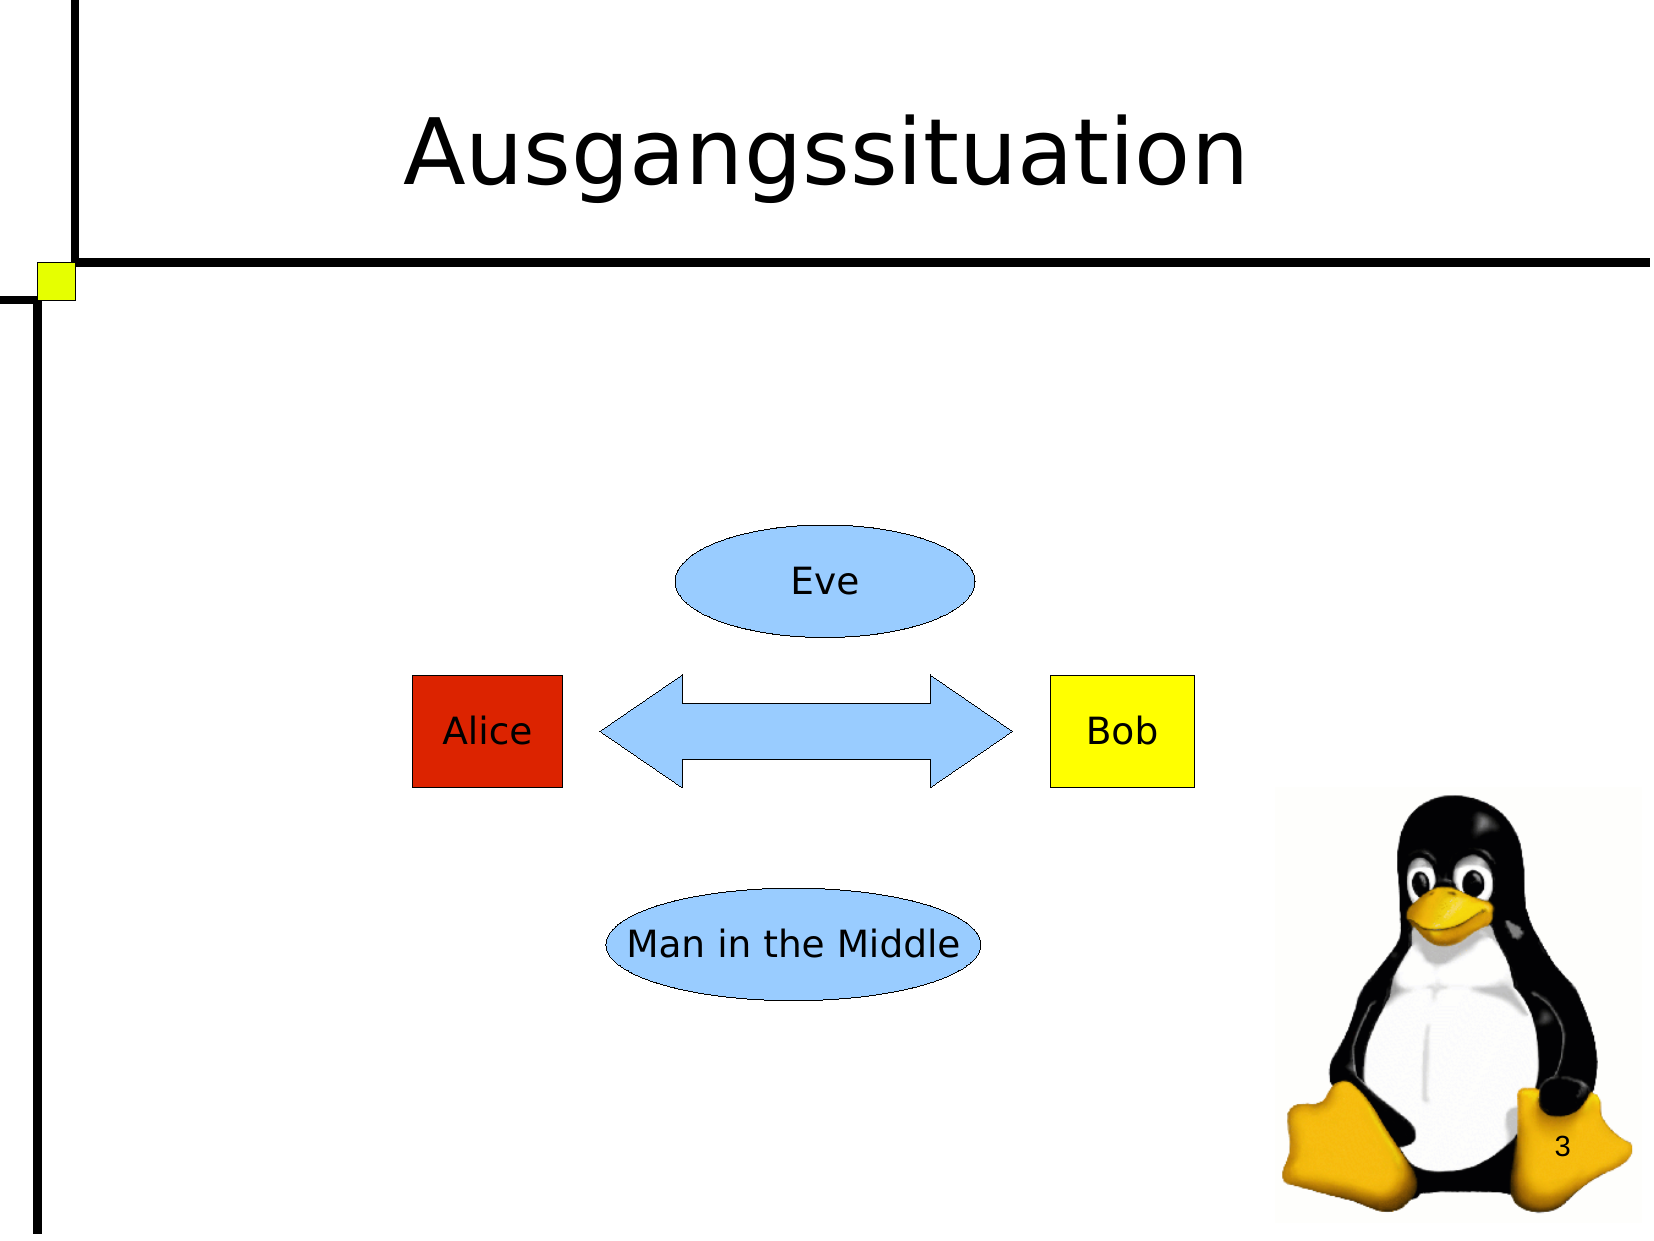

# Ausgangssituation
Eve
Alice
Bob
Man in the Middle
3